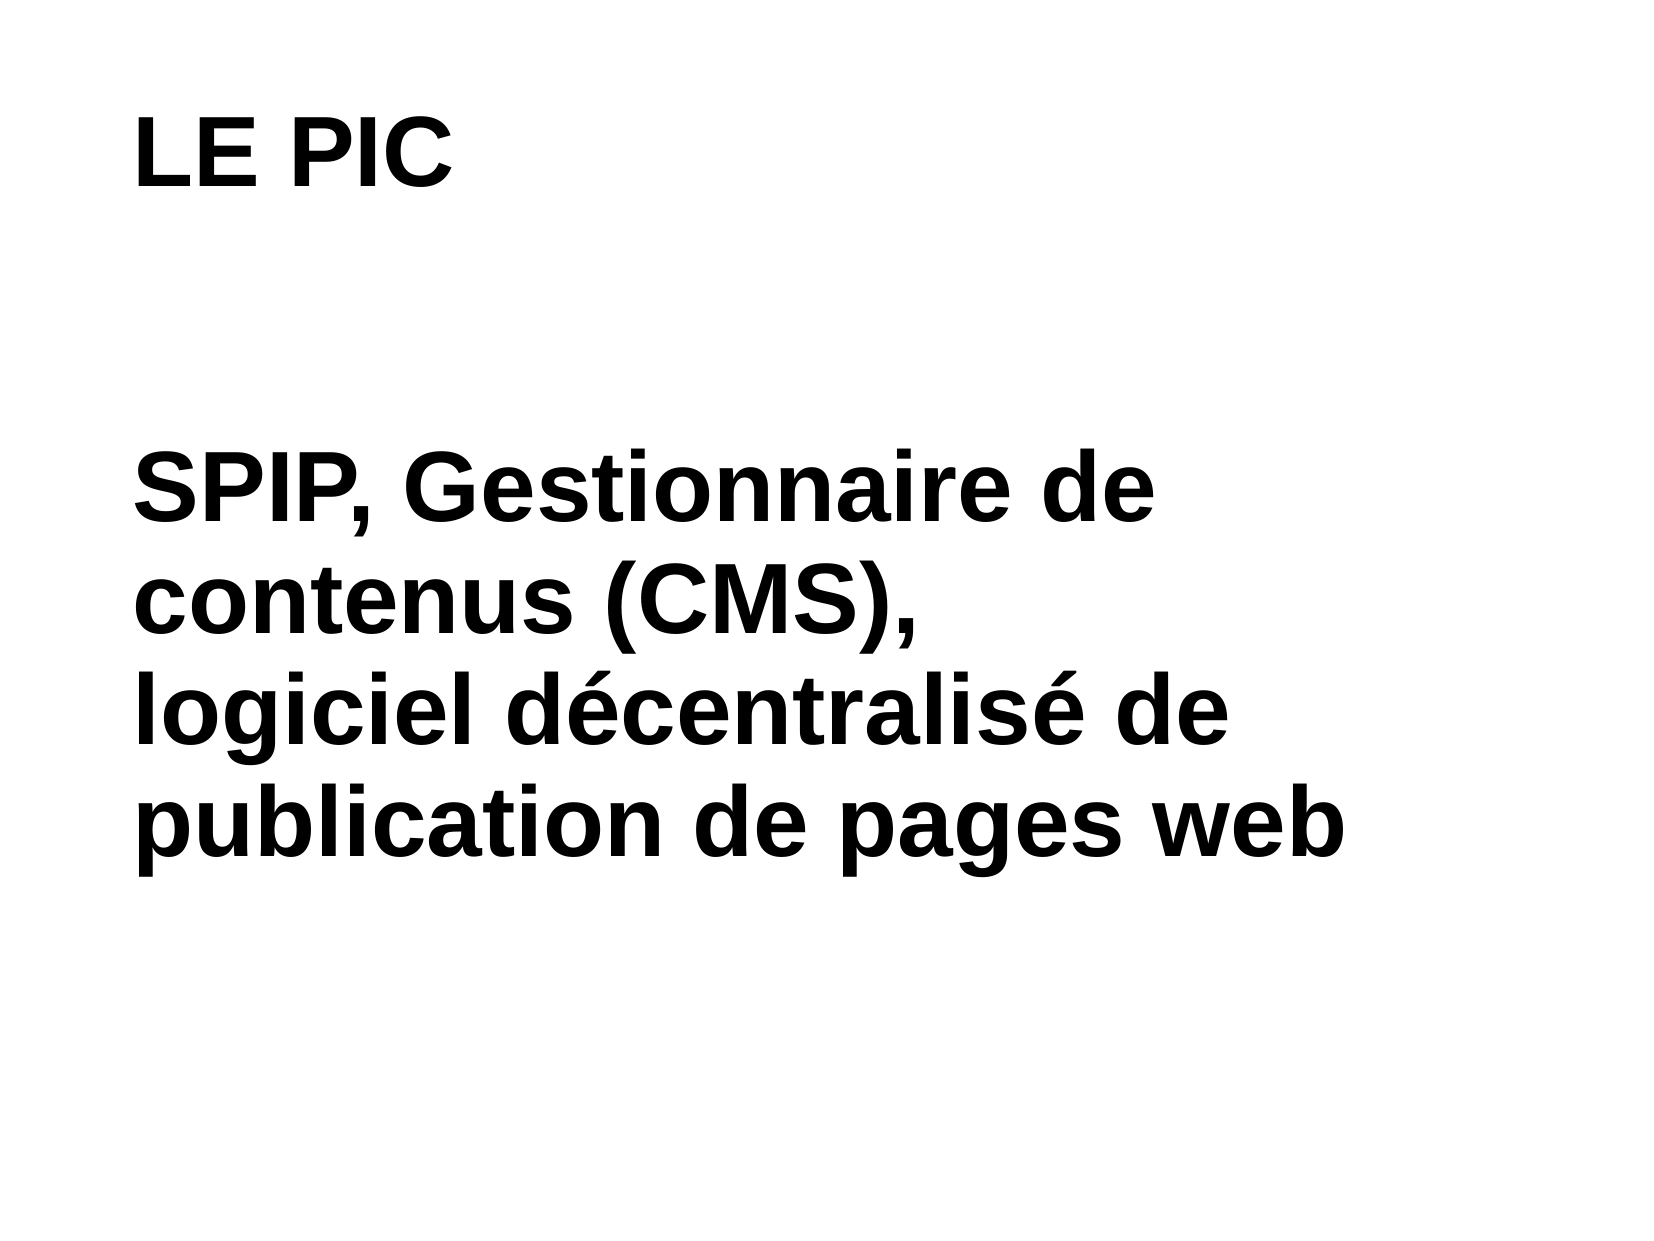

LE PIC
SPIP, Gestionnaire de contenus (CMS),
logiciel décentralisé de publication de pages web